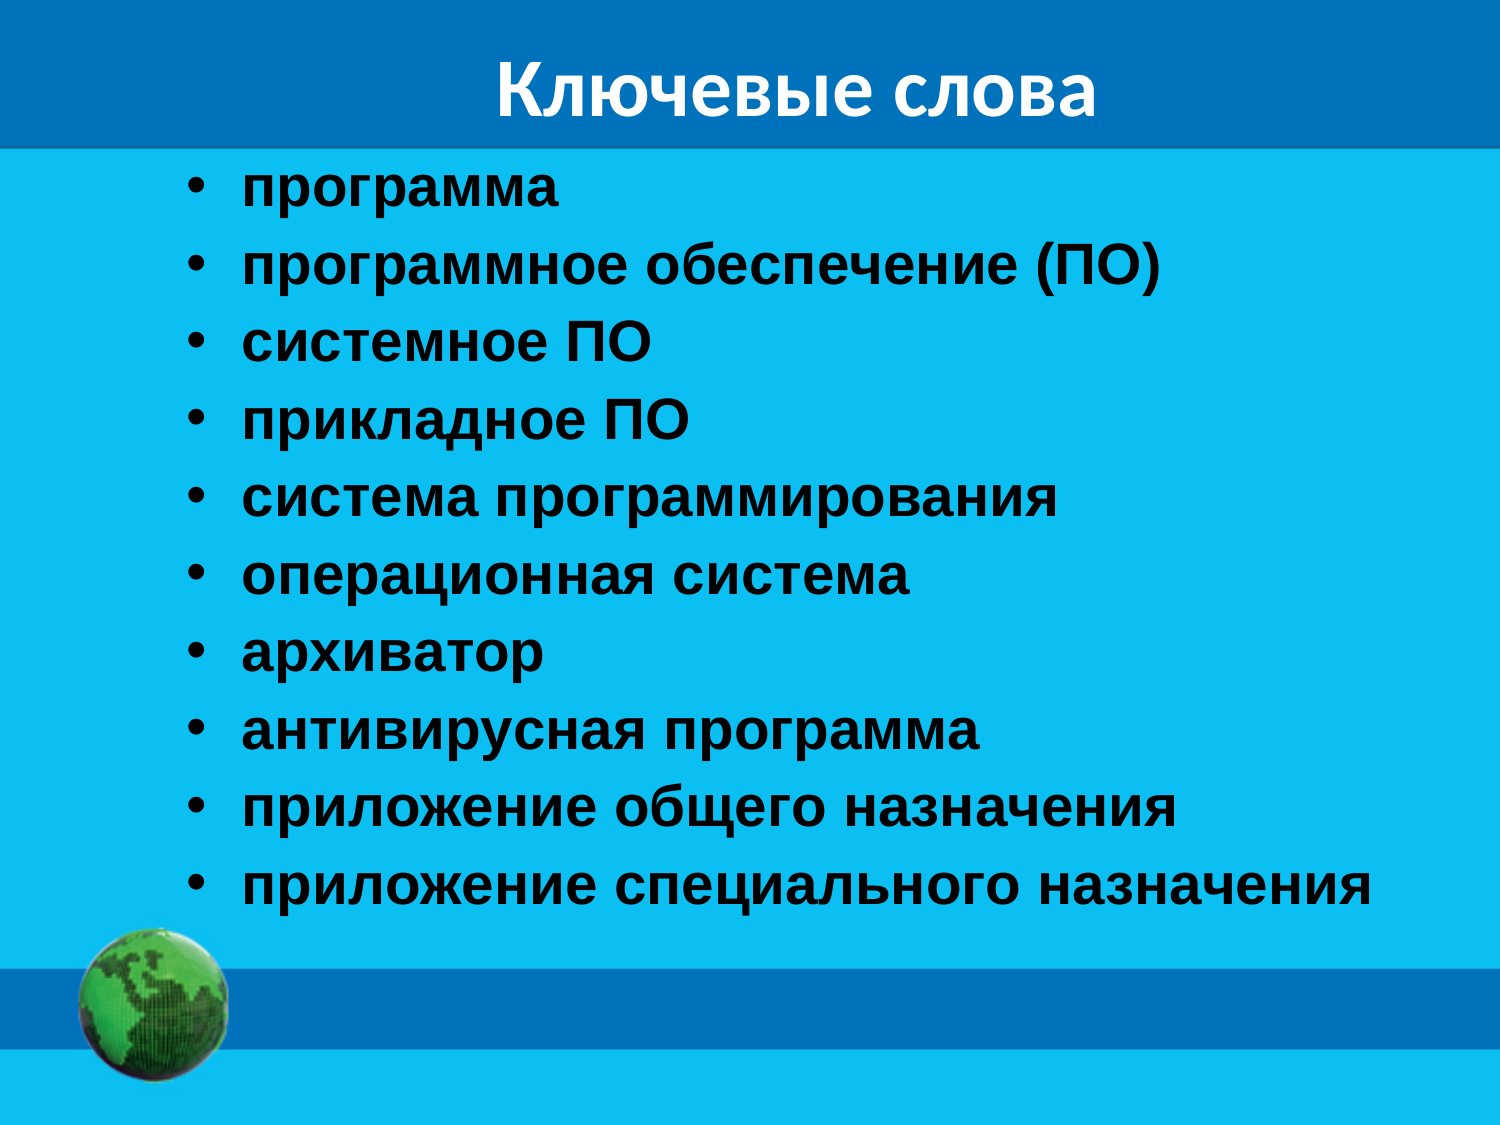

Ключевые слова
программа
программное обеспечение (ПО)
системное ПО
прикладное ПО
система программирования
операционная система
архиватор
антивирусная программа
приложение общего назначения
приложение специального назначения